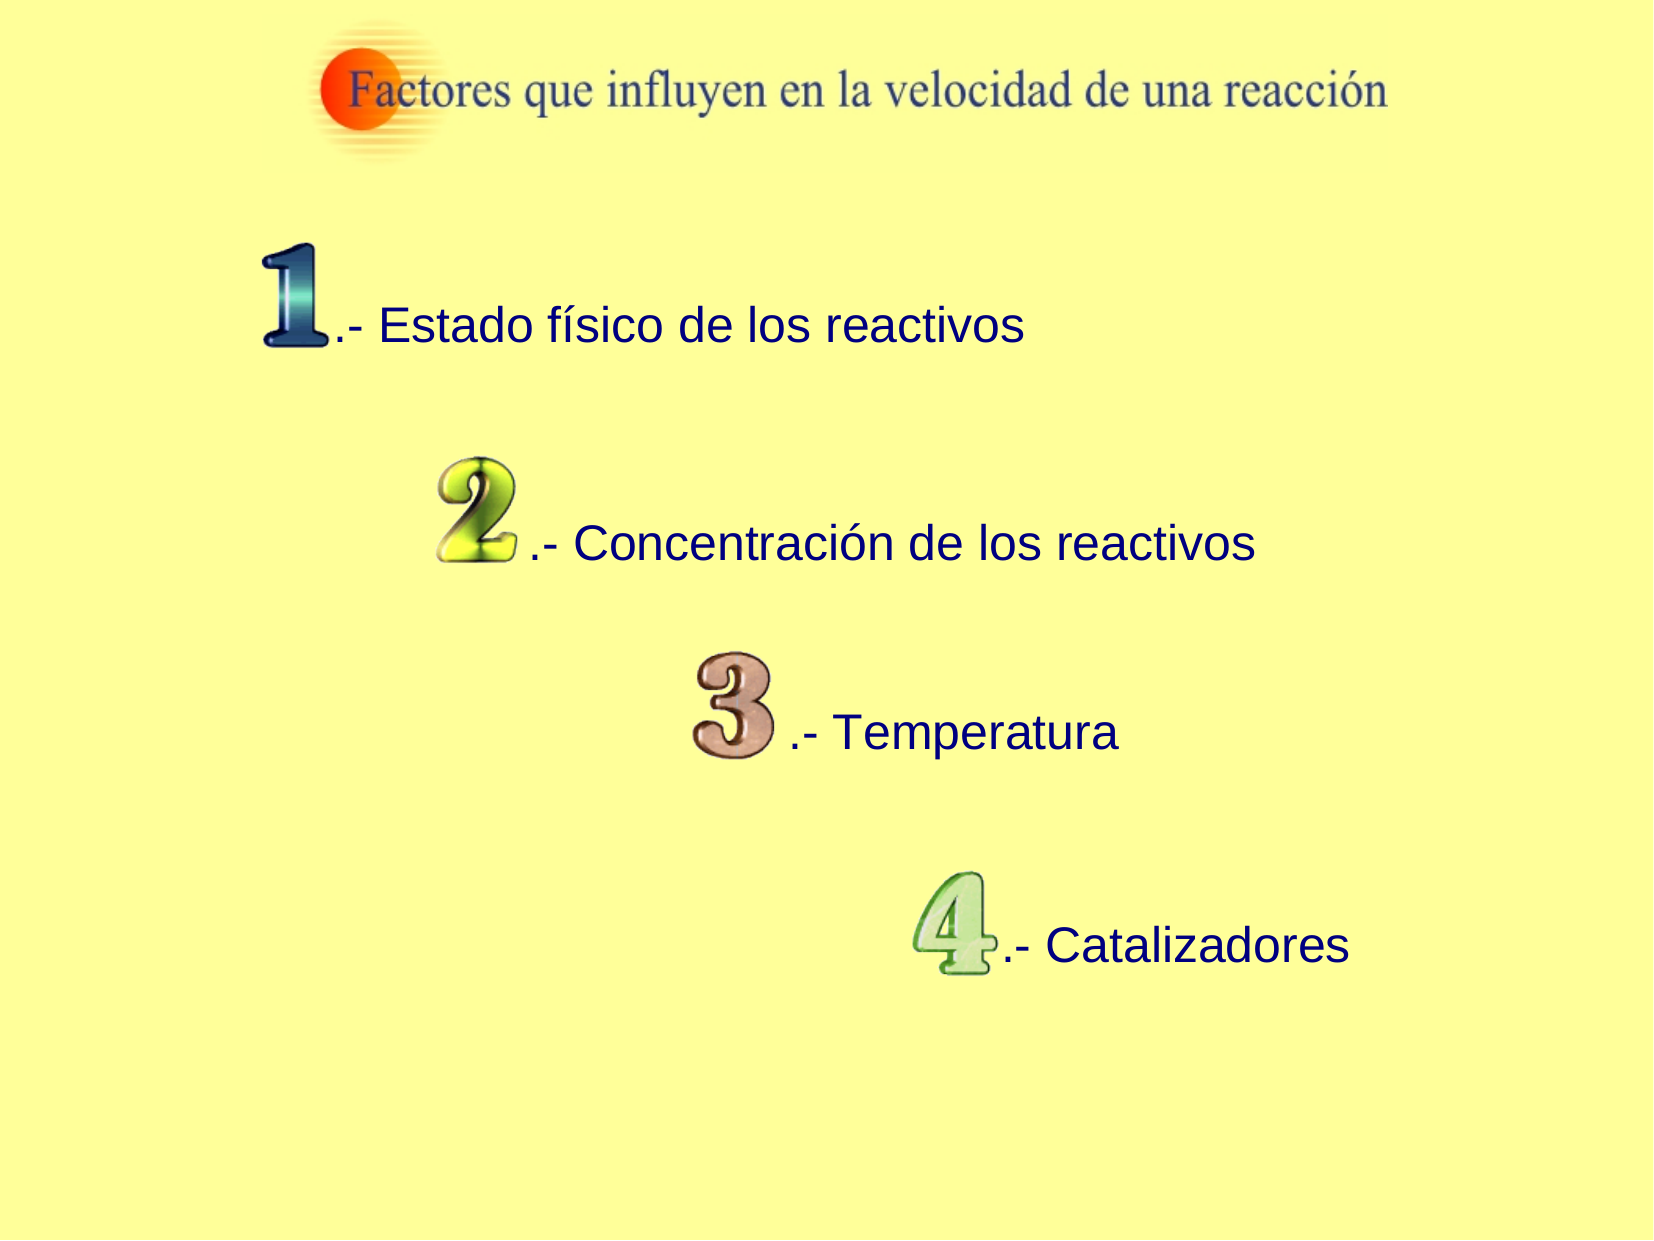

.- Estado físico de los reactivos
.- Concentración de los reactivos
.- Temperatura
.- Catalizadores